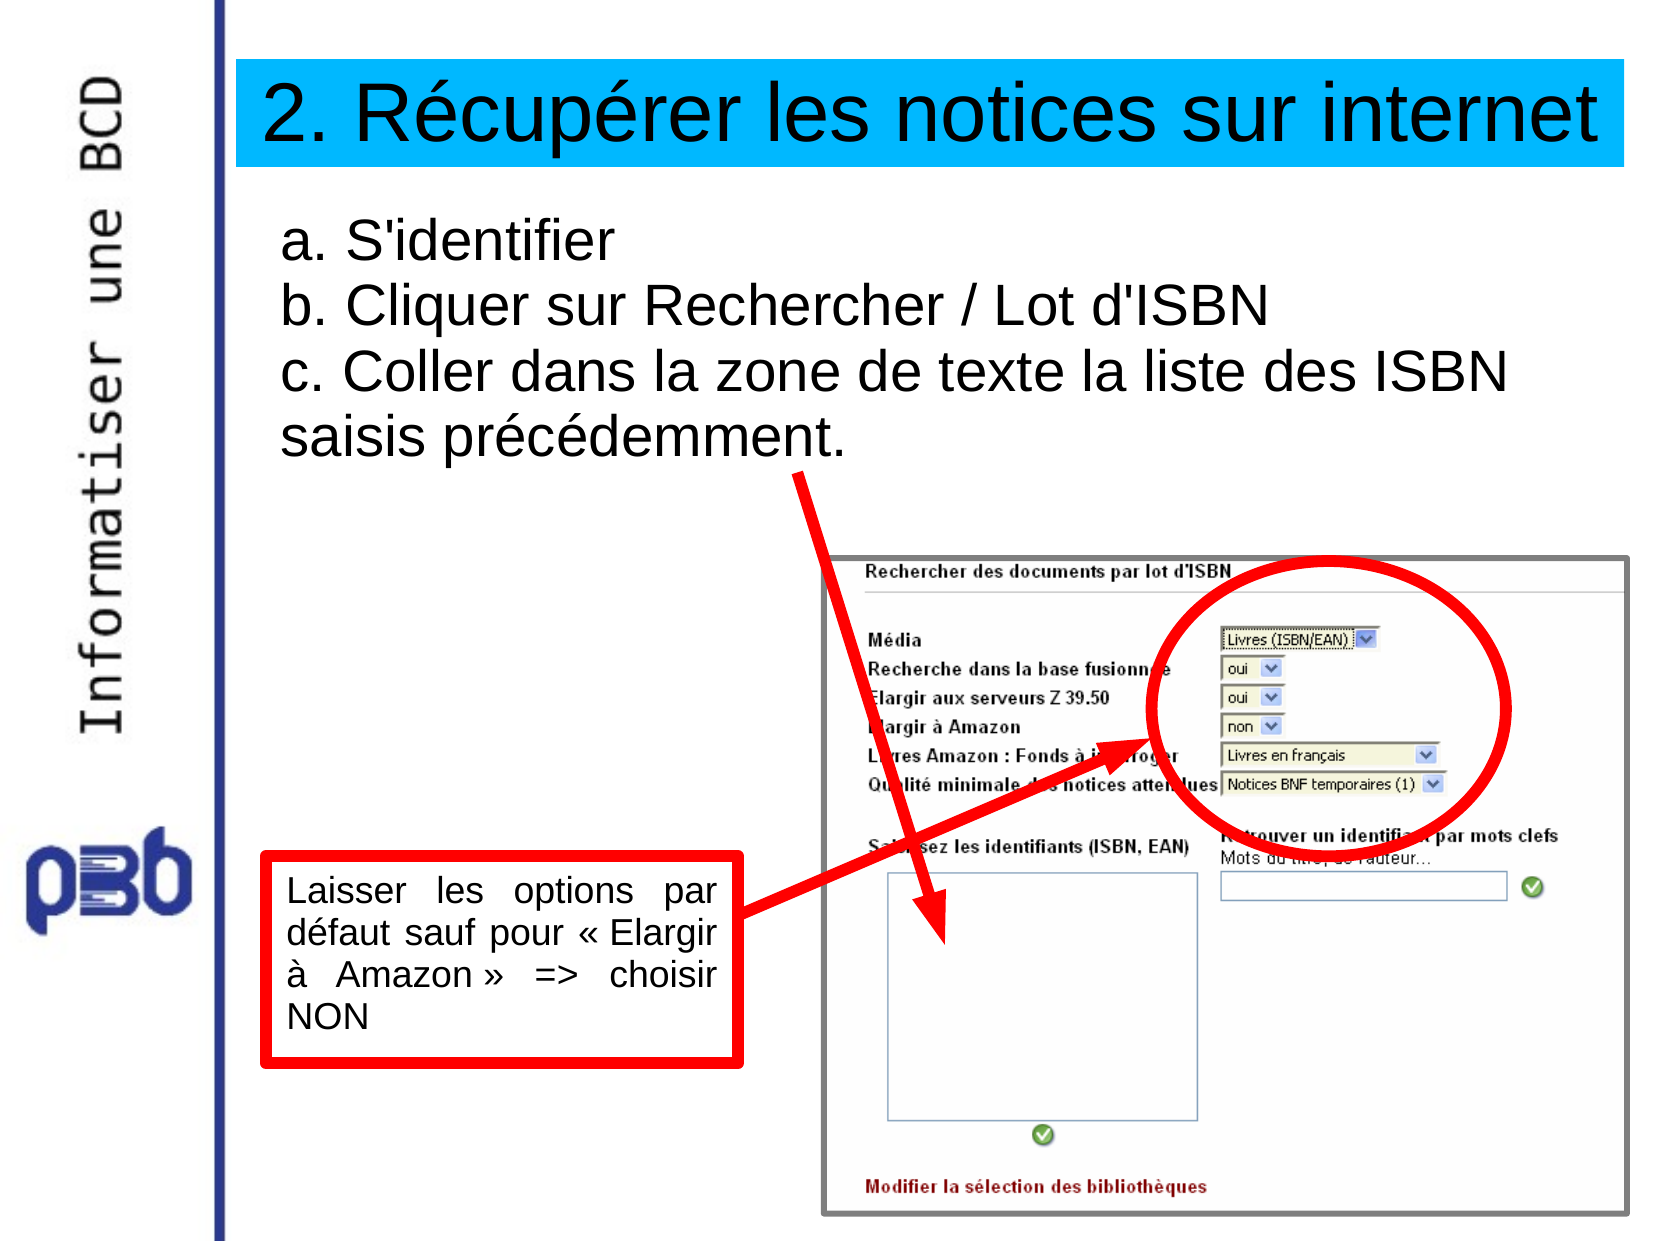

2. Récupérer les notices sur internet
a. S'identifier
b. Cliquer sur Rechercher / Lot d'ISBN
c. Coller dans la zone de texte la liste des ISBN saisis précédemment.
Laisser les options par défaut sauf pour « Elargir à Amazon » => choisir NON